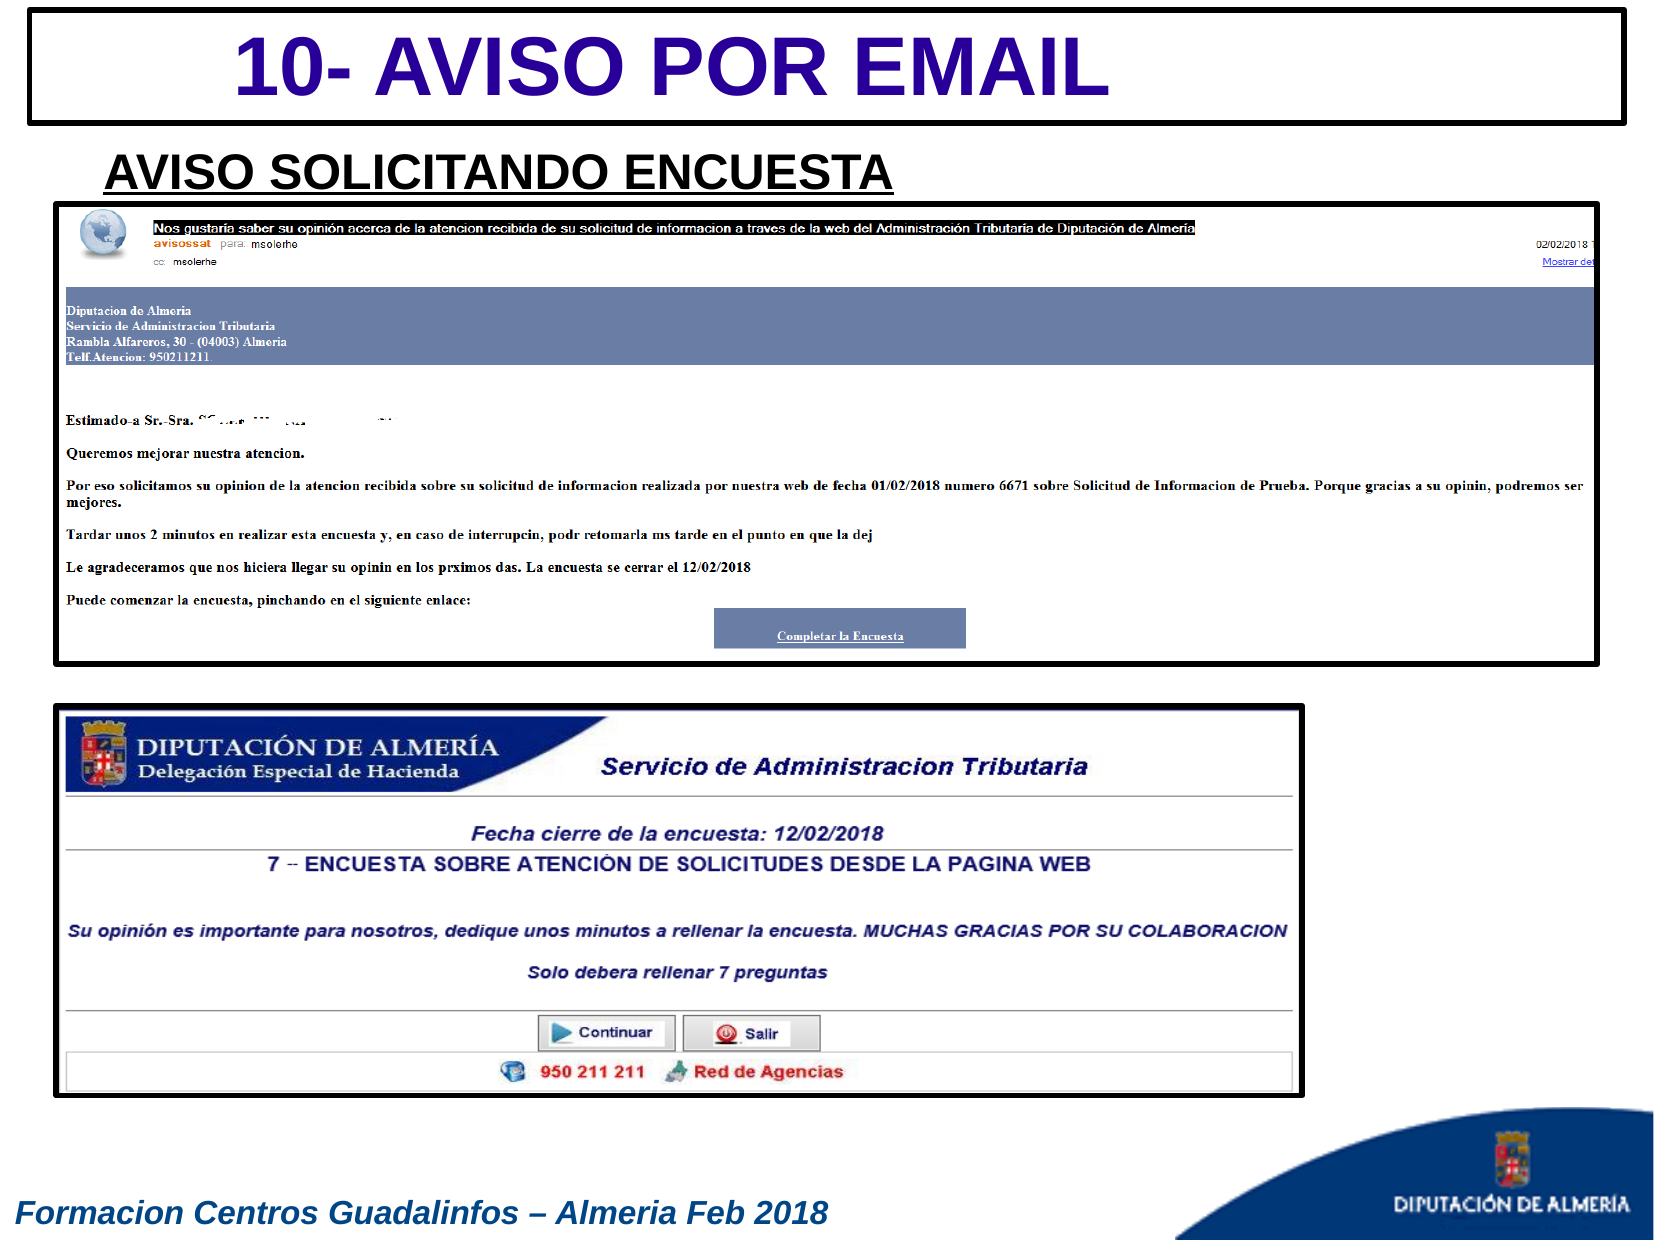

10- AVISO POR EMAIL
AVISO SOLICITANDO ENCUESTA
Formacion Centros Guadalinfos – Almeria Feb 2018